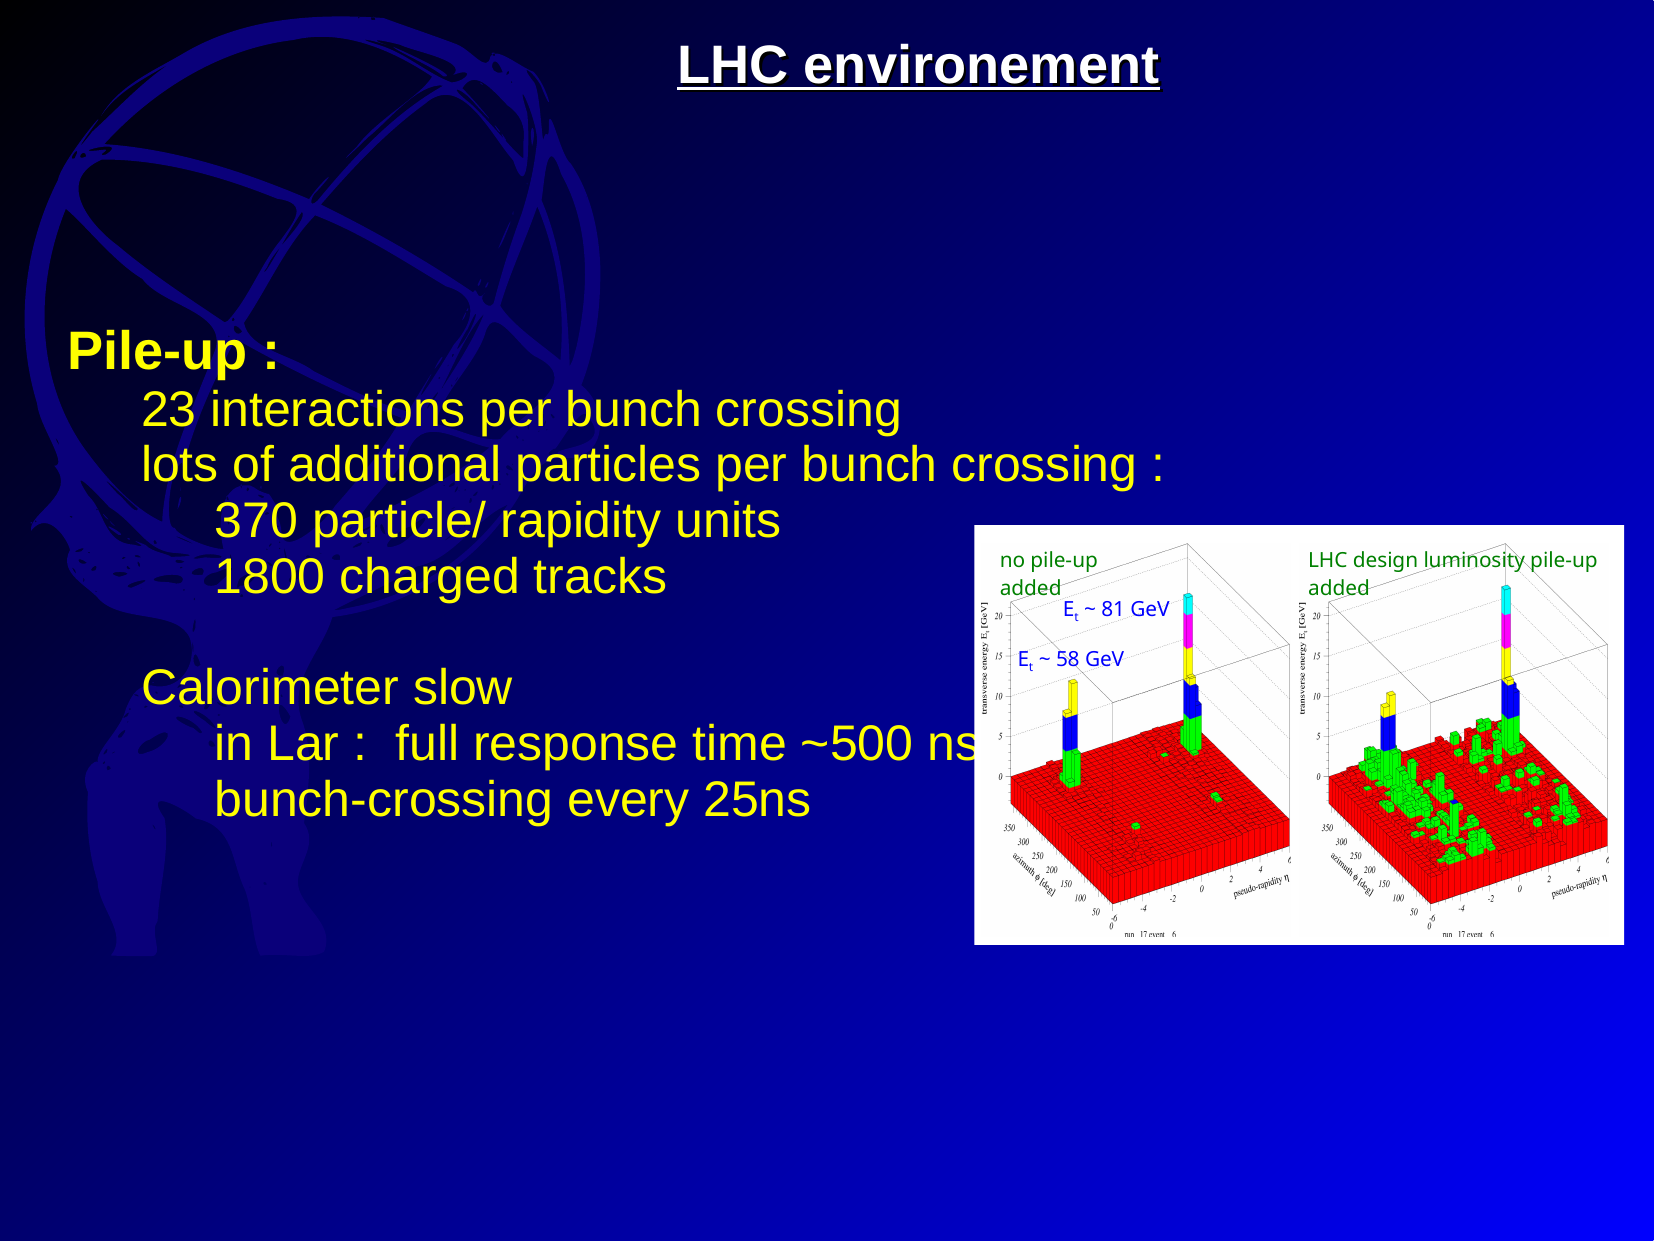

LHC environement
Pile-up :
	23 interactions per bunch crossing
	lots of additional particles per bunch crossing :
		370 particle/ rapidity units
		1800 charged tracks
	Calorimeter slow
		in Lar : full response time ~500 ns
		bunch-crossing every 25ns
no pile-up added
LHC design luminosity pile-up added
Et ~ 81 GeV
Et ~ 58 GeV